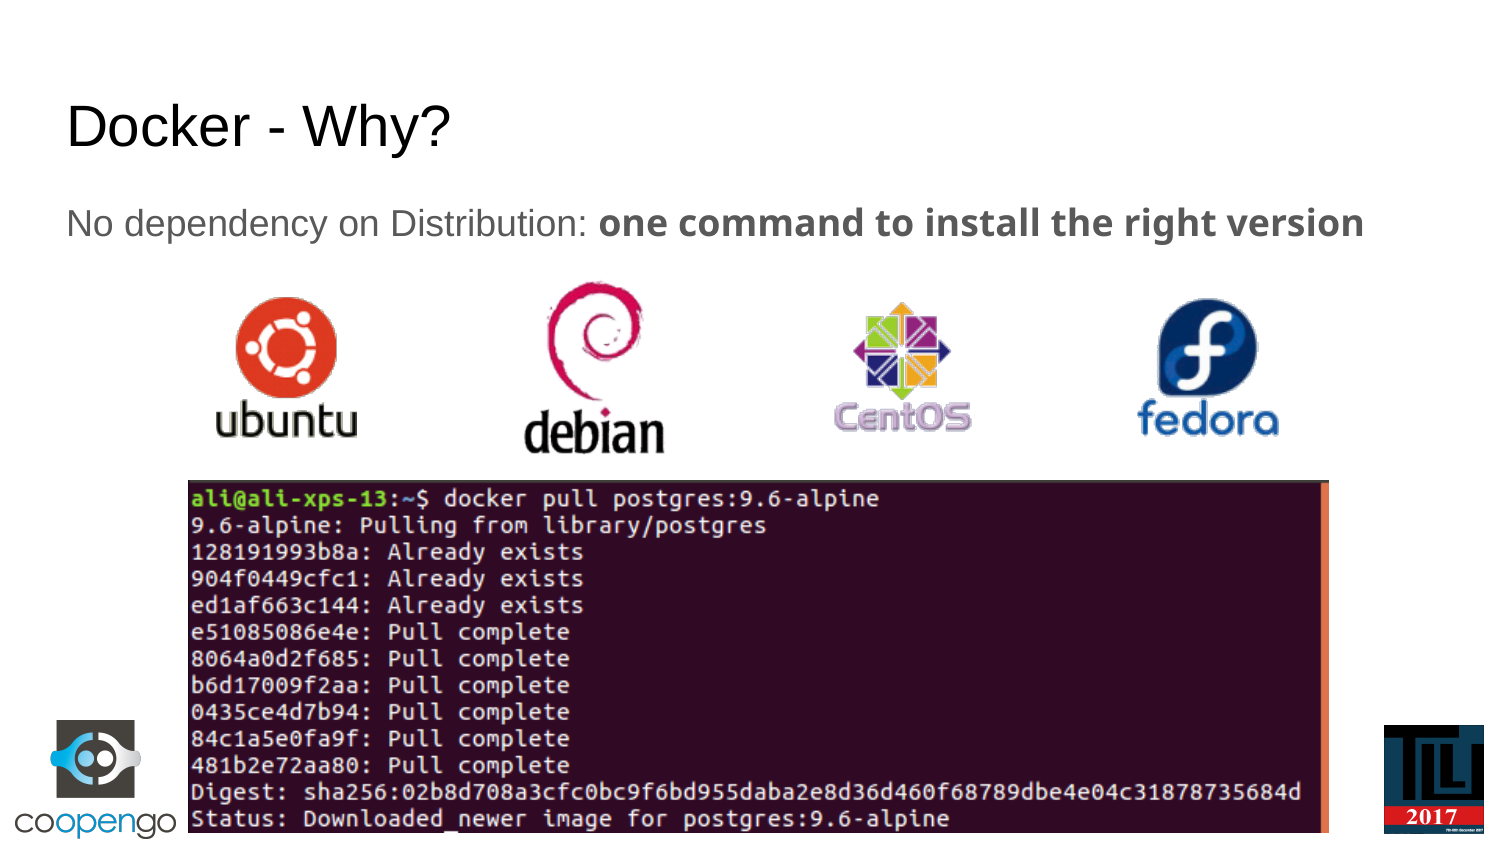

# Docker - Why?
No dependency on Distribution: one command to install the right version